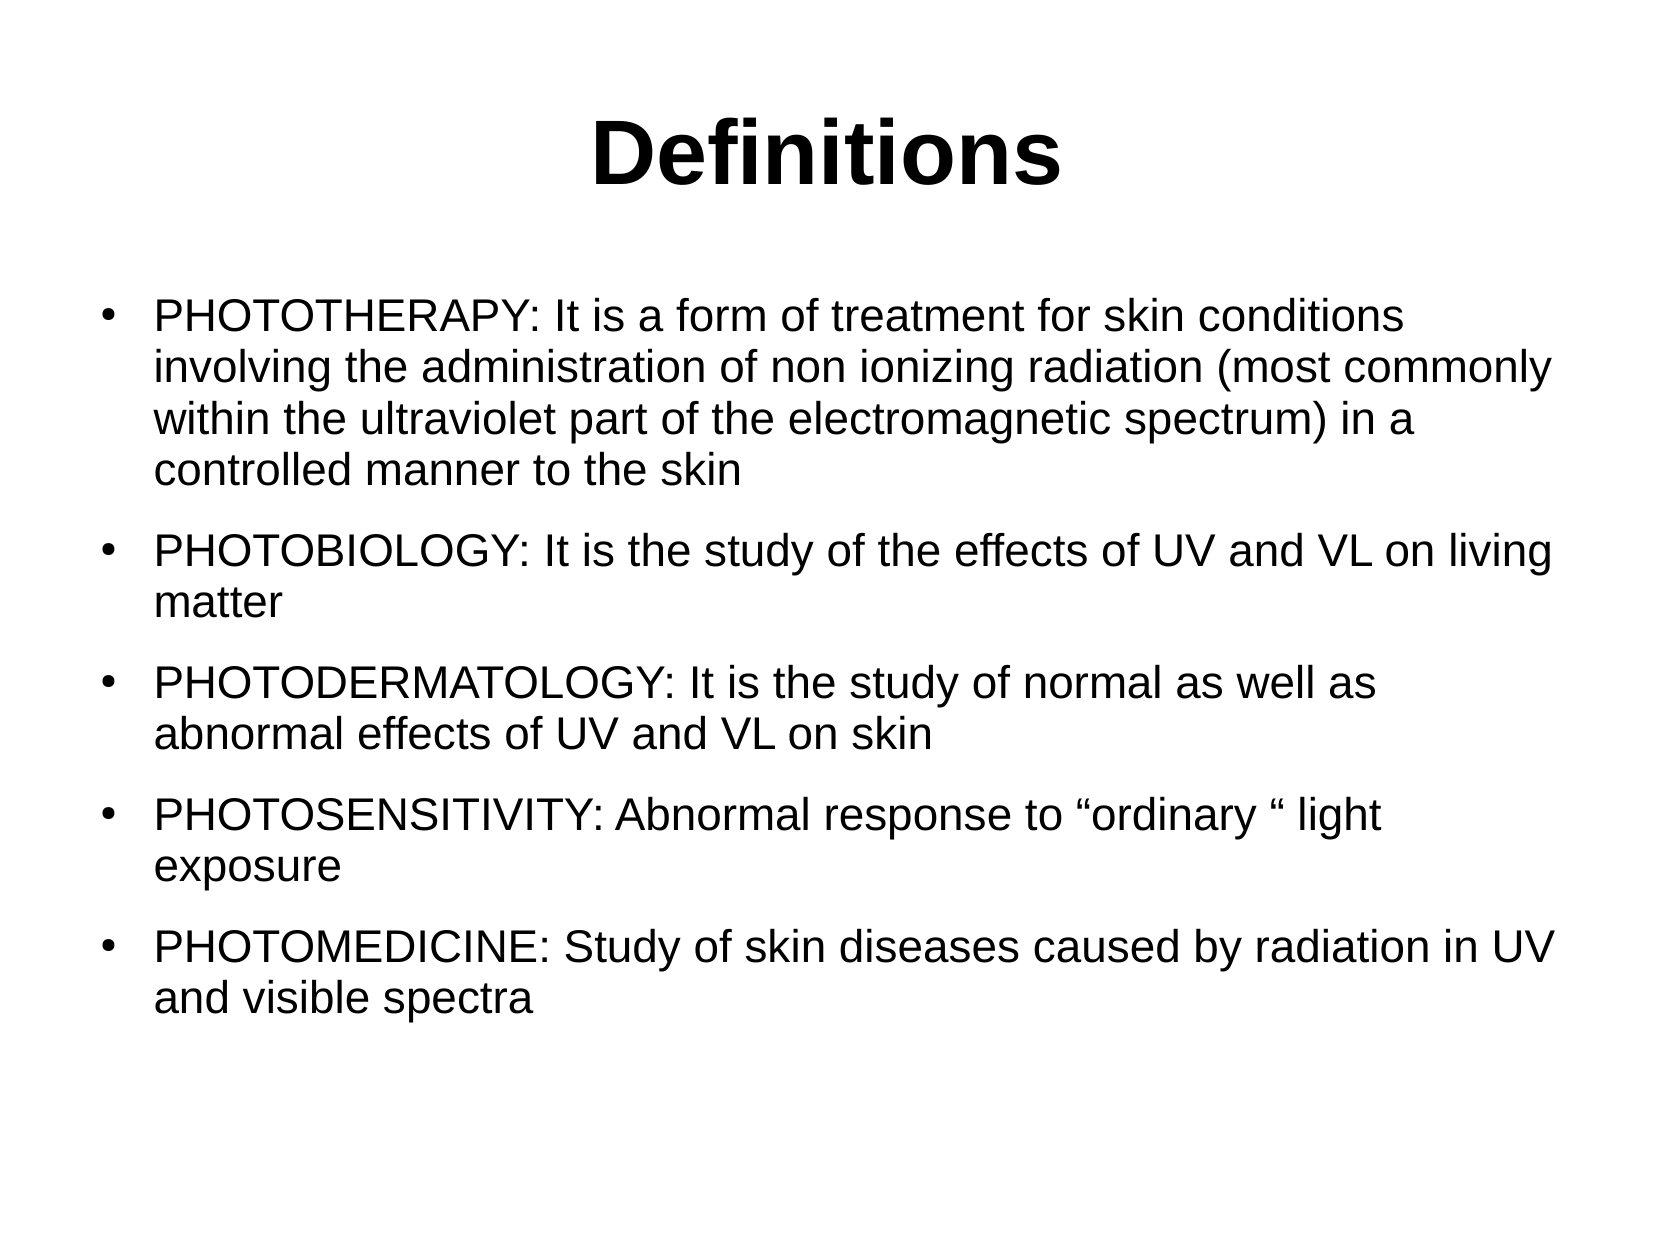

# Definitions
PHOTOTHERAPY: It is a form of treatment for skin conditions involving the administration of non ionizing radiation (most commonly within the ultraviolet part of the electromagnetic spectrum) in a controlled manner to the skin
PHOTOBIOLOGY: It is the study of the effects of UV and VL on living matter
PHOTODERMATOLOGY: It is the study of normal as well as abnormal effects of UV and VL on skin
PHOTOSENSITIVITY: Abnormal response to “ordinary “ light exposure
PHOTOMEDICINE: Study of skin diseases caused by radiation in UV and visible spectra